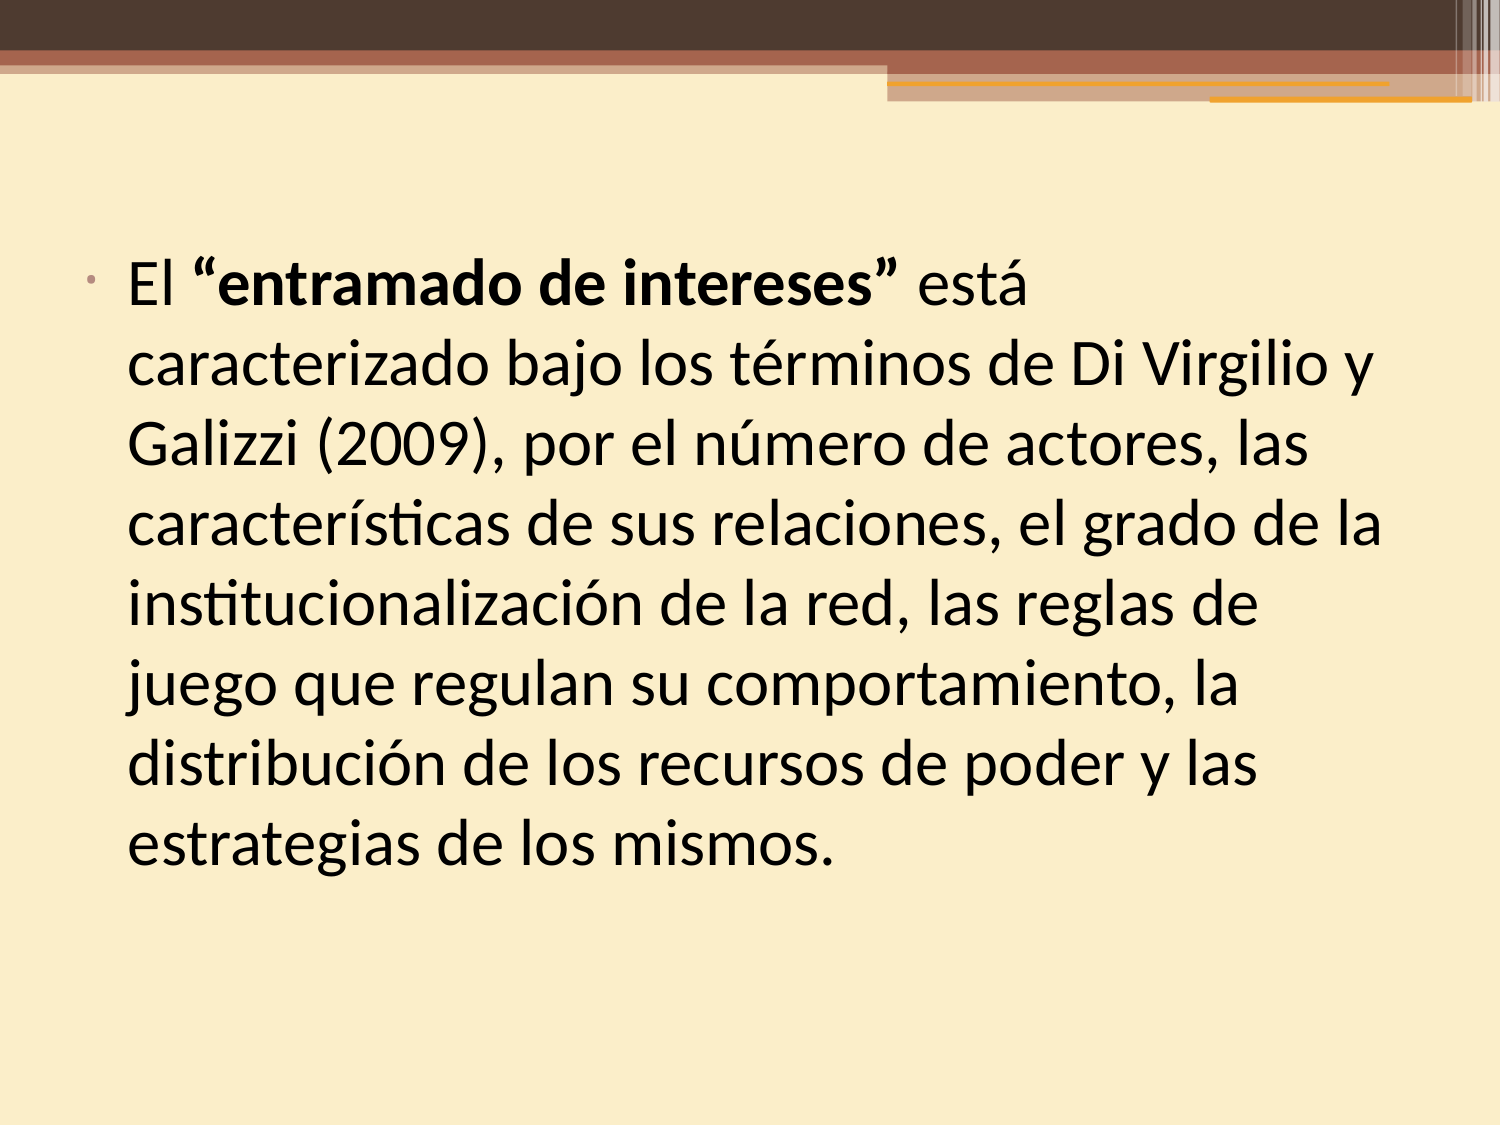

# El “entramado de intereses” está caracterizado bajo los términos de Di Virgilio y Galizzi (2009), por el número de actores, las características de sus relaciones, el grado de la institucionalización de la red, las reglas de juego que regulan su comportamiento, la distribución de los recursos de poder y las estrategias de los mismos.